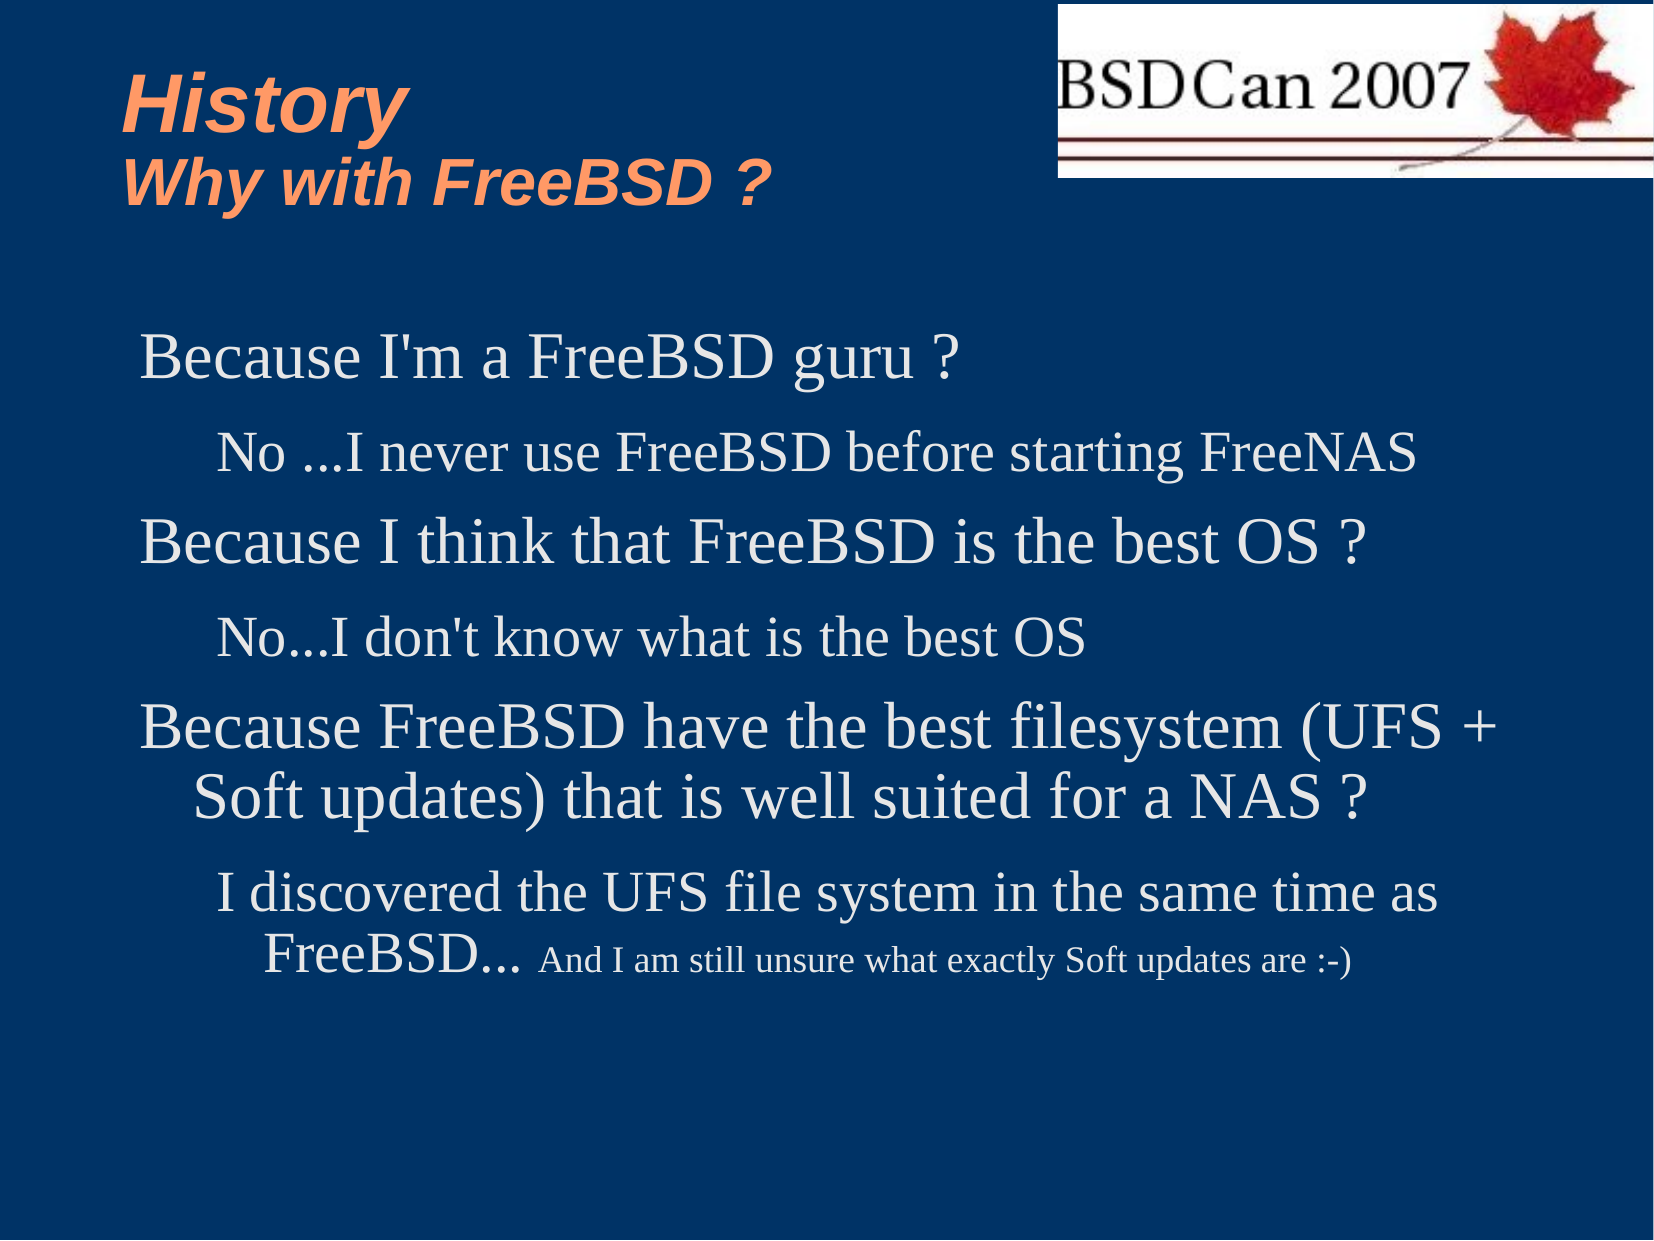

# History Why with FreeBSD ?
Because I'm a FreeBSD guru ?
No ...I never use FreeBSD before starting FreeNAS
Because I think that FreeBSD is the best OS ?
No...I don't know what is the best OS
Because FreeBSD have the best filesystem (UFS + Soft updates) that is well suited for a NAS ?
I discovered the UFS file system in the same time as FreeBSD... And I am still unsure what exactly Soft updates are :-)